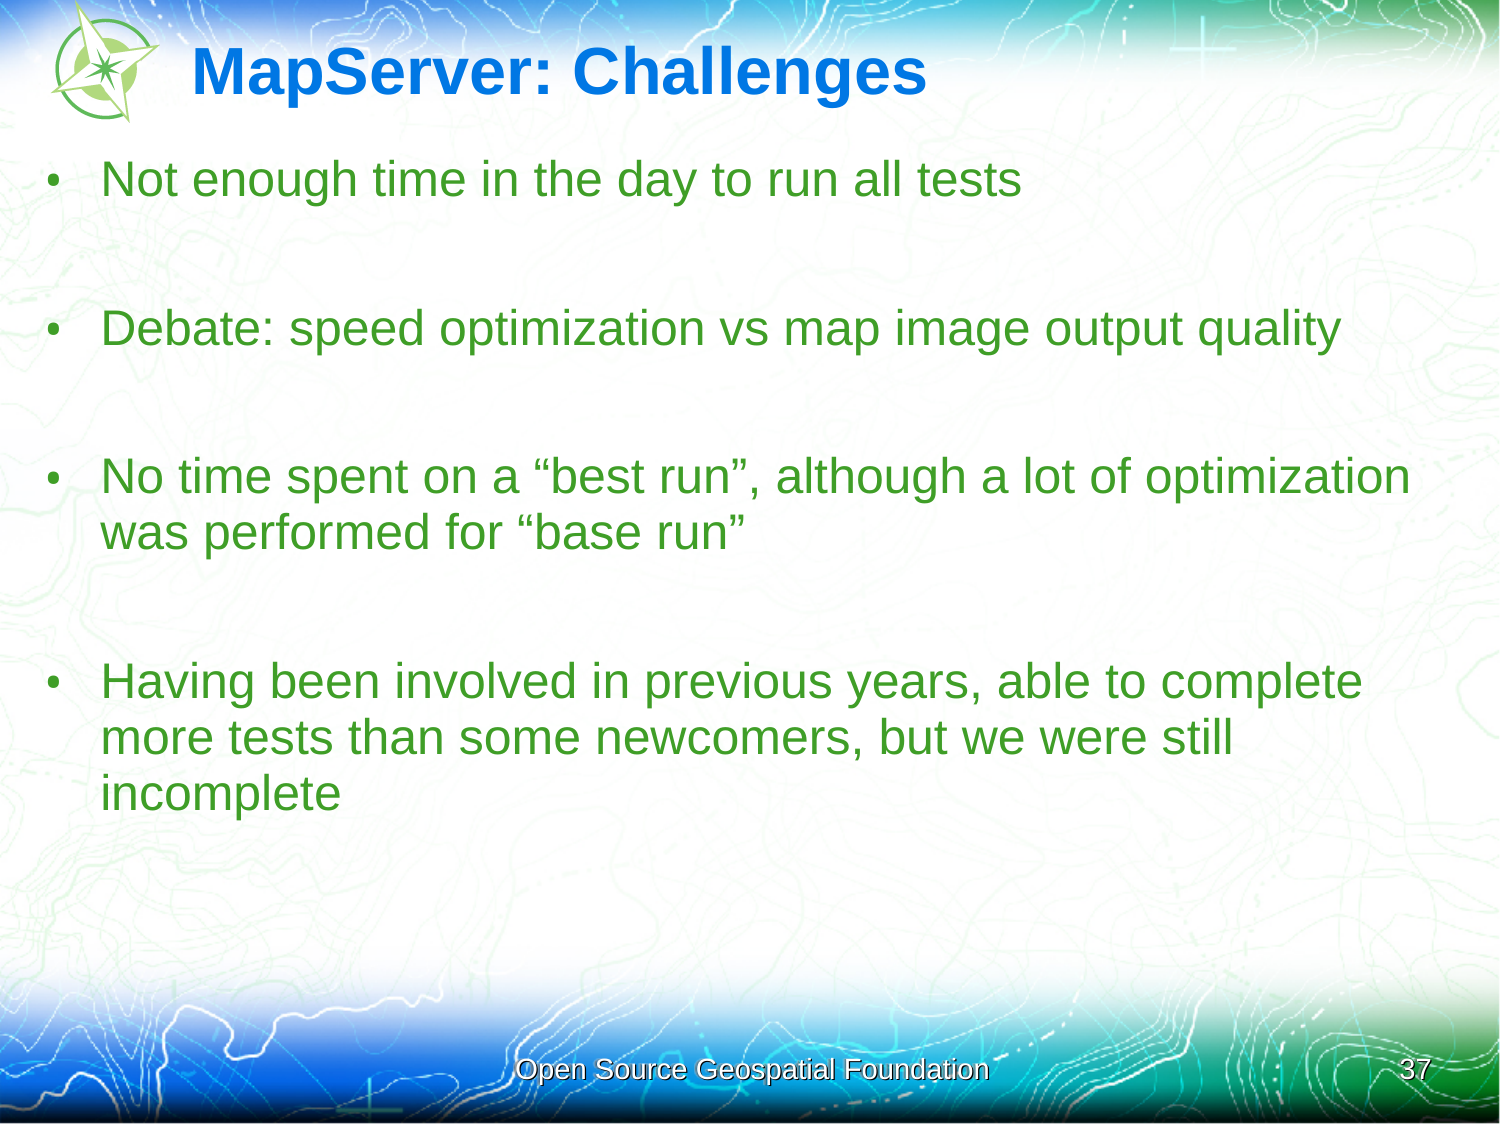

# MapServer: Challenges
Not enough time in the day to run all tests
Debate: speed optimization vs map image output quality
No time spent on a “best run”, although a lot of optimization was performed for “base run”
Having been involved in previous years, able to complete more tests than some newcomers, but we were still incomplete
Open Source Geospatial Foundation
37